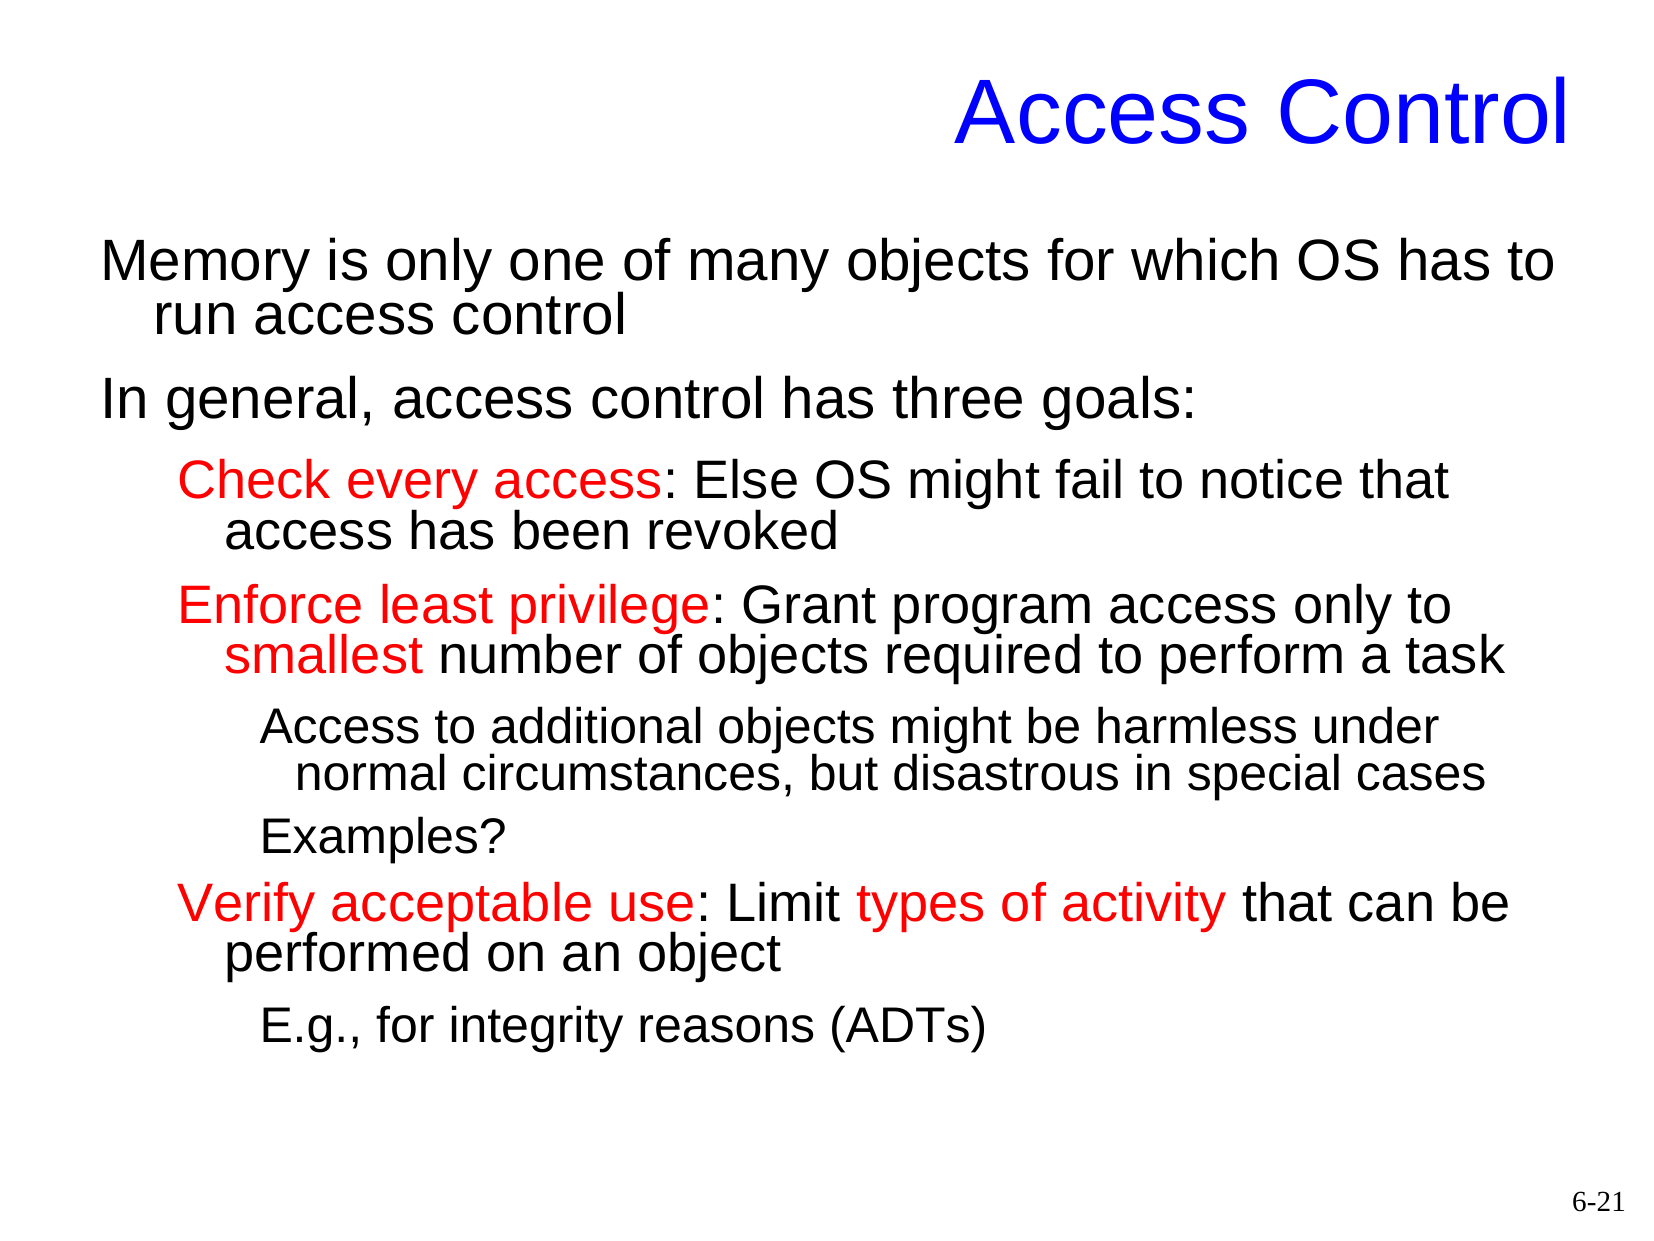

# Access Control
Memory is only one of many objects for which OS has to run access control
In general, access control has three goals:
Check every access: Else OS might fail to notice that access has been revoked
Enforce least privilege: Grant program access only to smallest number of objects required to perform a task
Access to additional objects might be harmless under normal circumstances, but disastrous in special cases
Examples?
Verify acceptable use: Limit types of activity that can be performed on an object
E.g., for integrity reasons (ADTs)